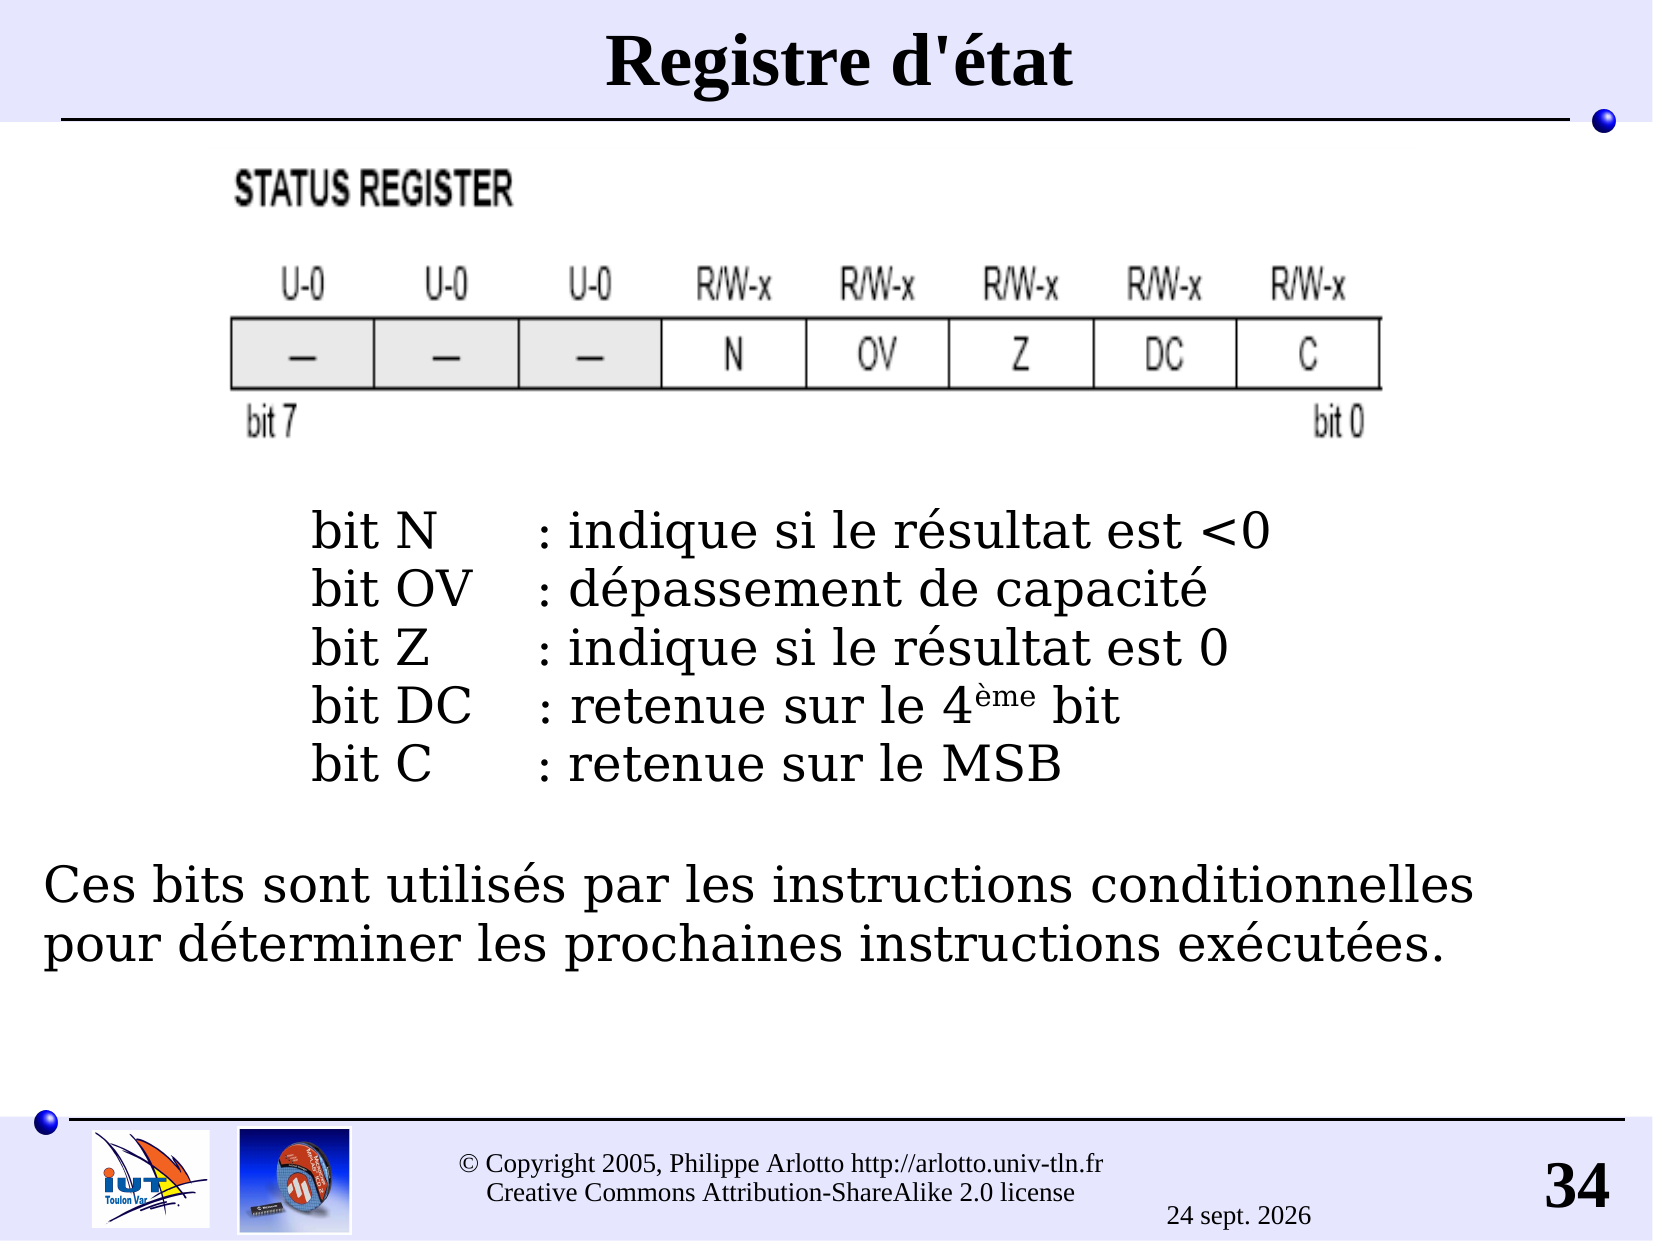

# Registre d'état
 bit N		 : indique si le résultat est <0
 bit OV 	 : dépassement de capacité
 bit Z 	 : indique si le résultat est 0
 bit DC : retenue sur le 4ème bit
 bit C		 : retenue sur le MSB
Ces bits sont utilisés par les instructions conditionnelles
pour déterminer les prochaines instructions exécutées.